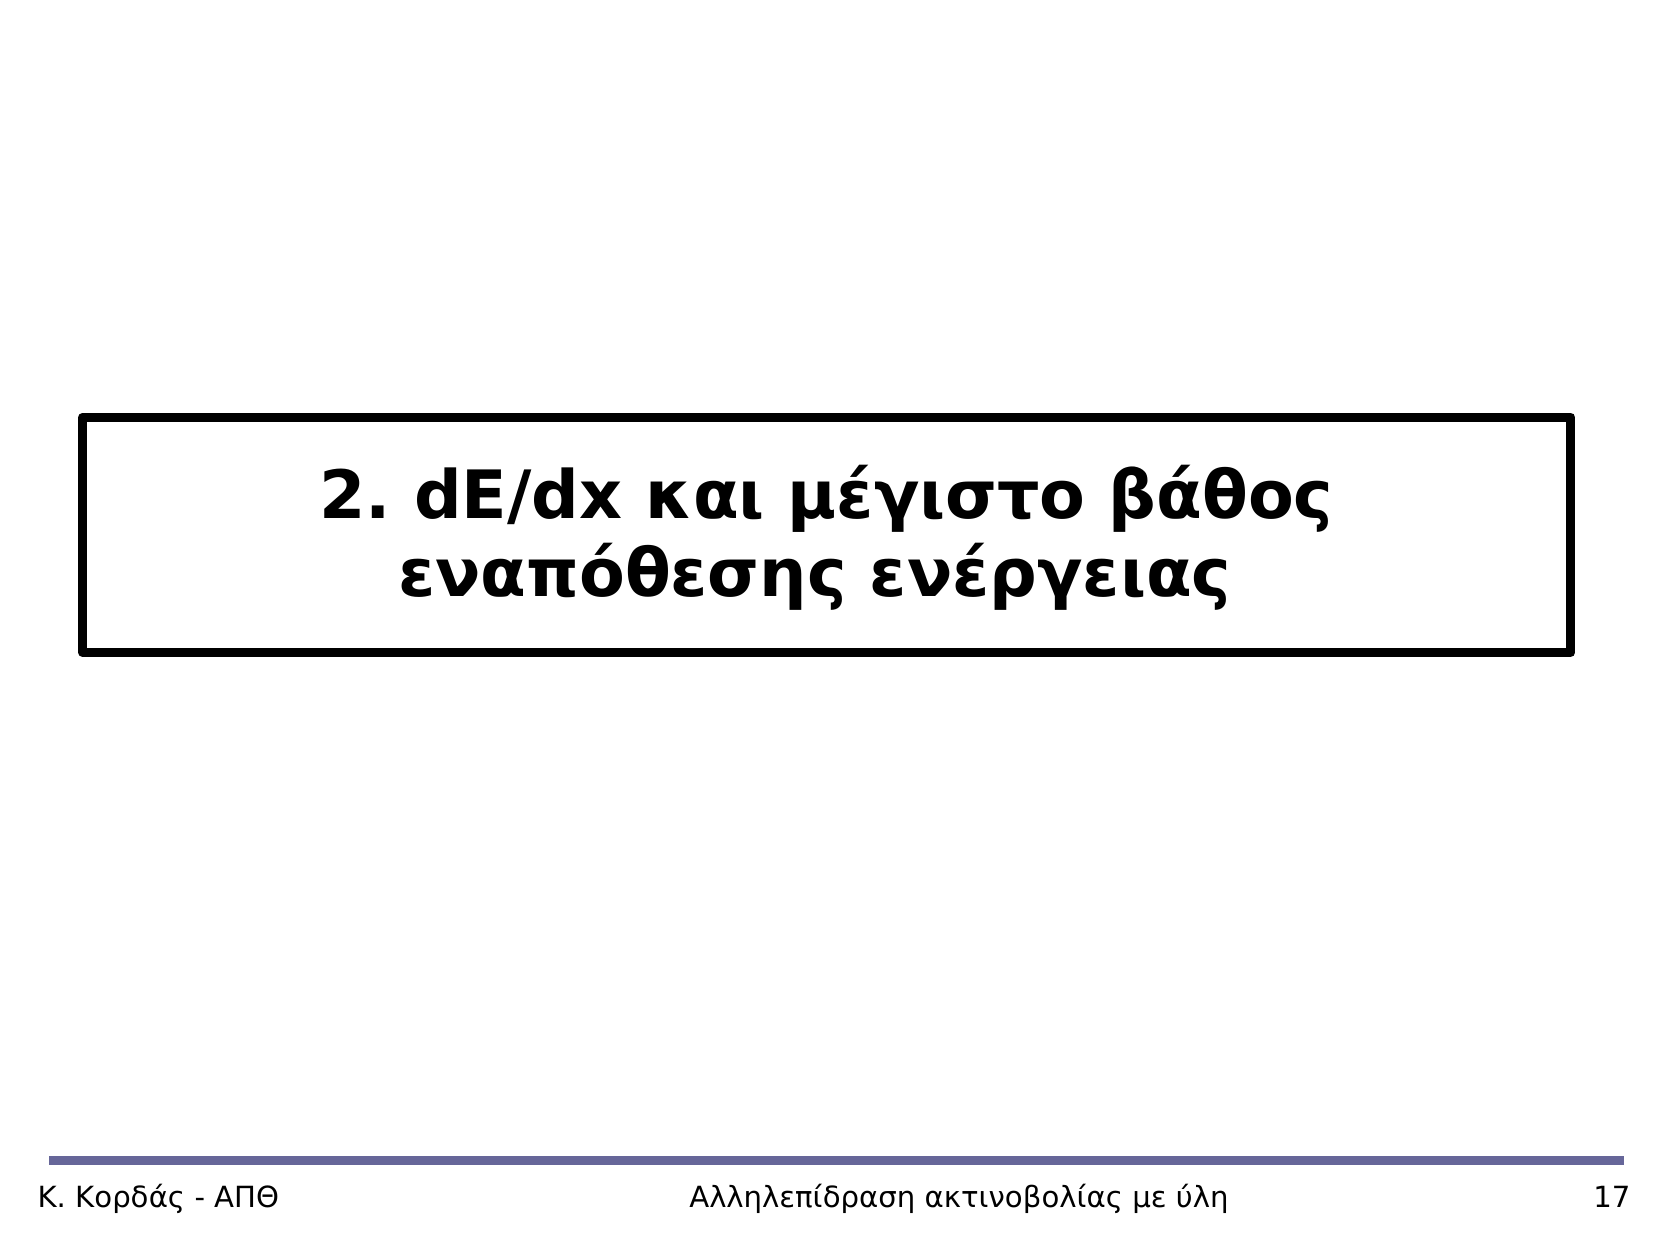

# 2. dE/dx και μέγιστο βάθος εναπόθεσης ενέργειας
Κ. Κορδάς - ΑΠΘ
Αλληλεπίδραση ακτινοβολίας με ύλη
17